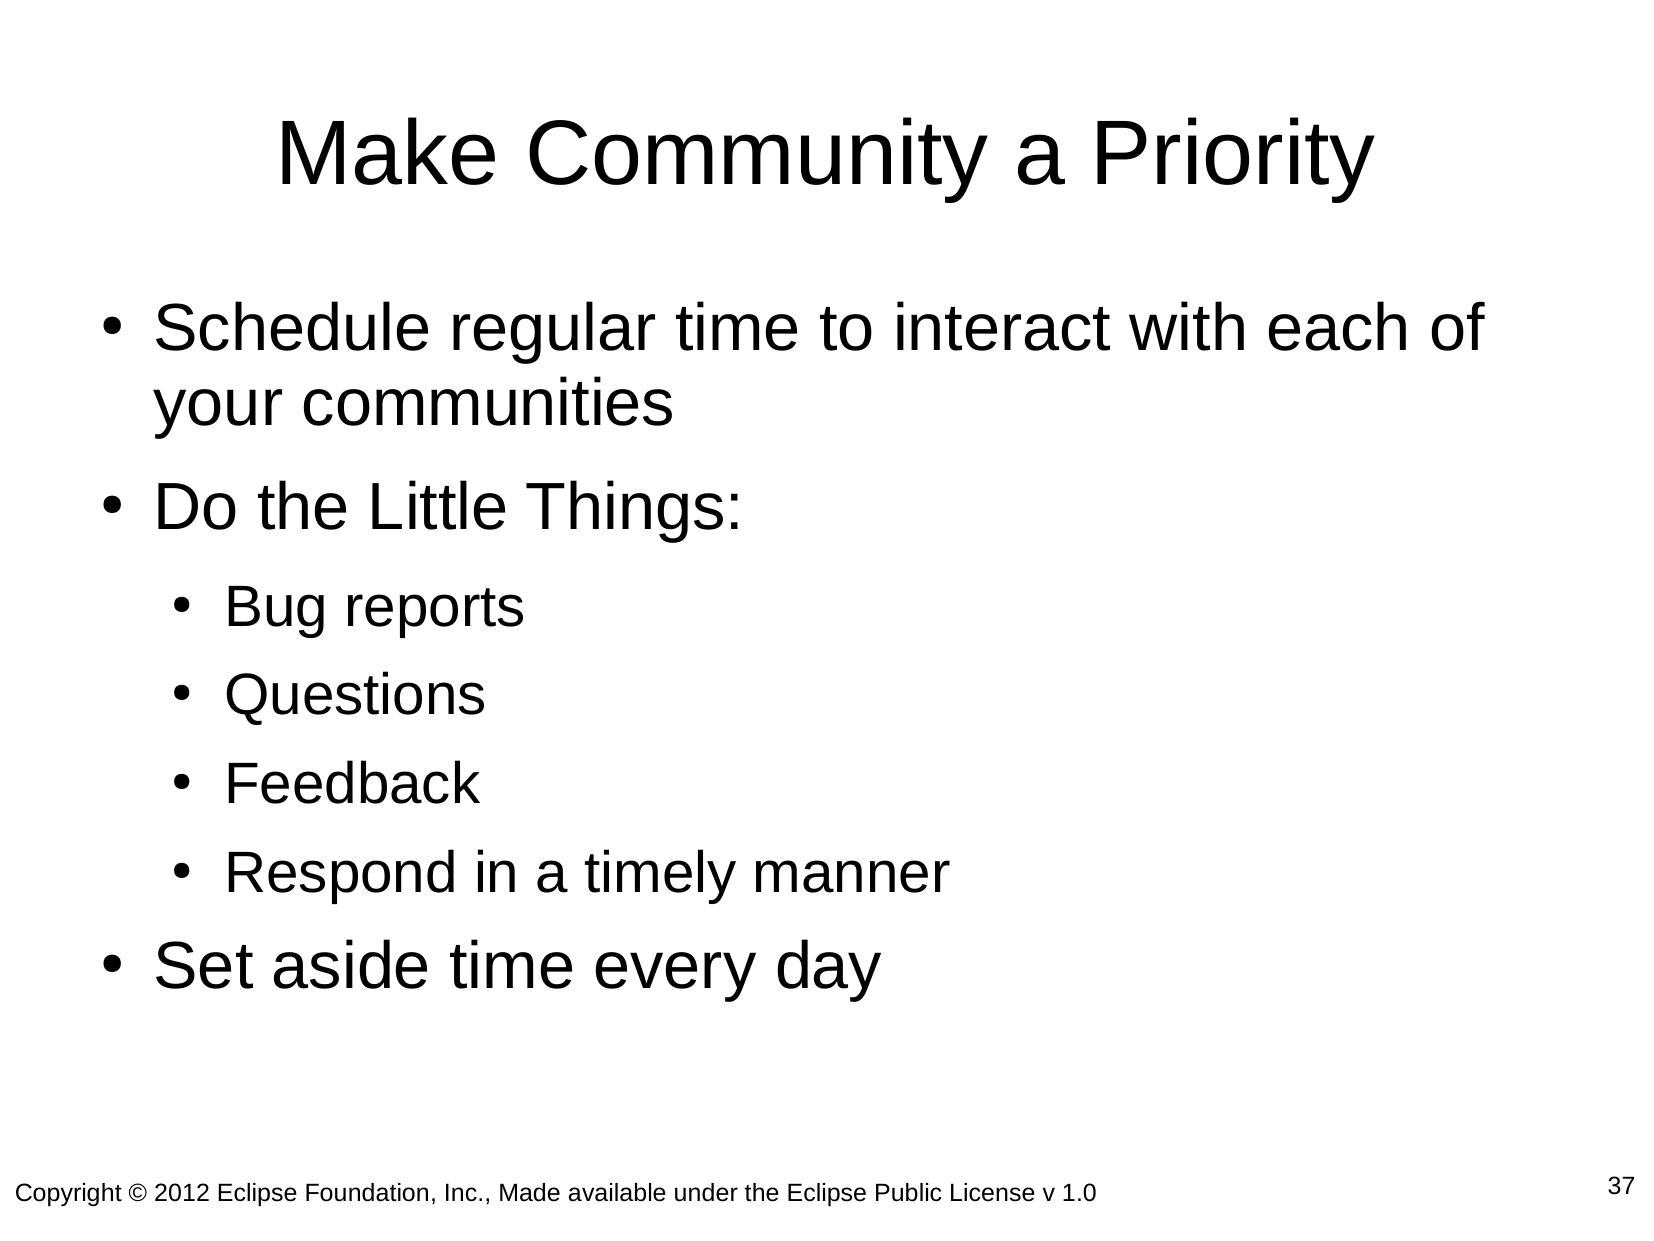

# Make Community a Priority
Schedule regular time to interact with each of your communities
Do the Little Things:
Bug reports
Questions
Feedback
Respond in a timely manner
Set aside time every day
37